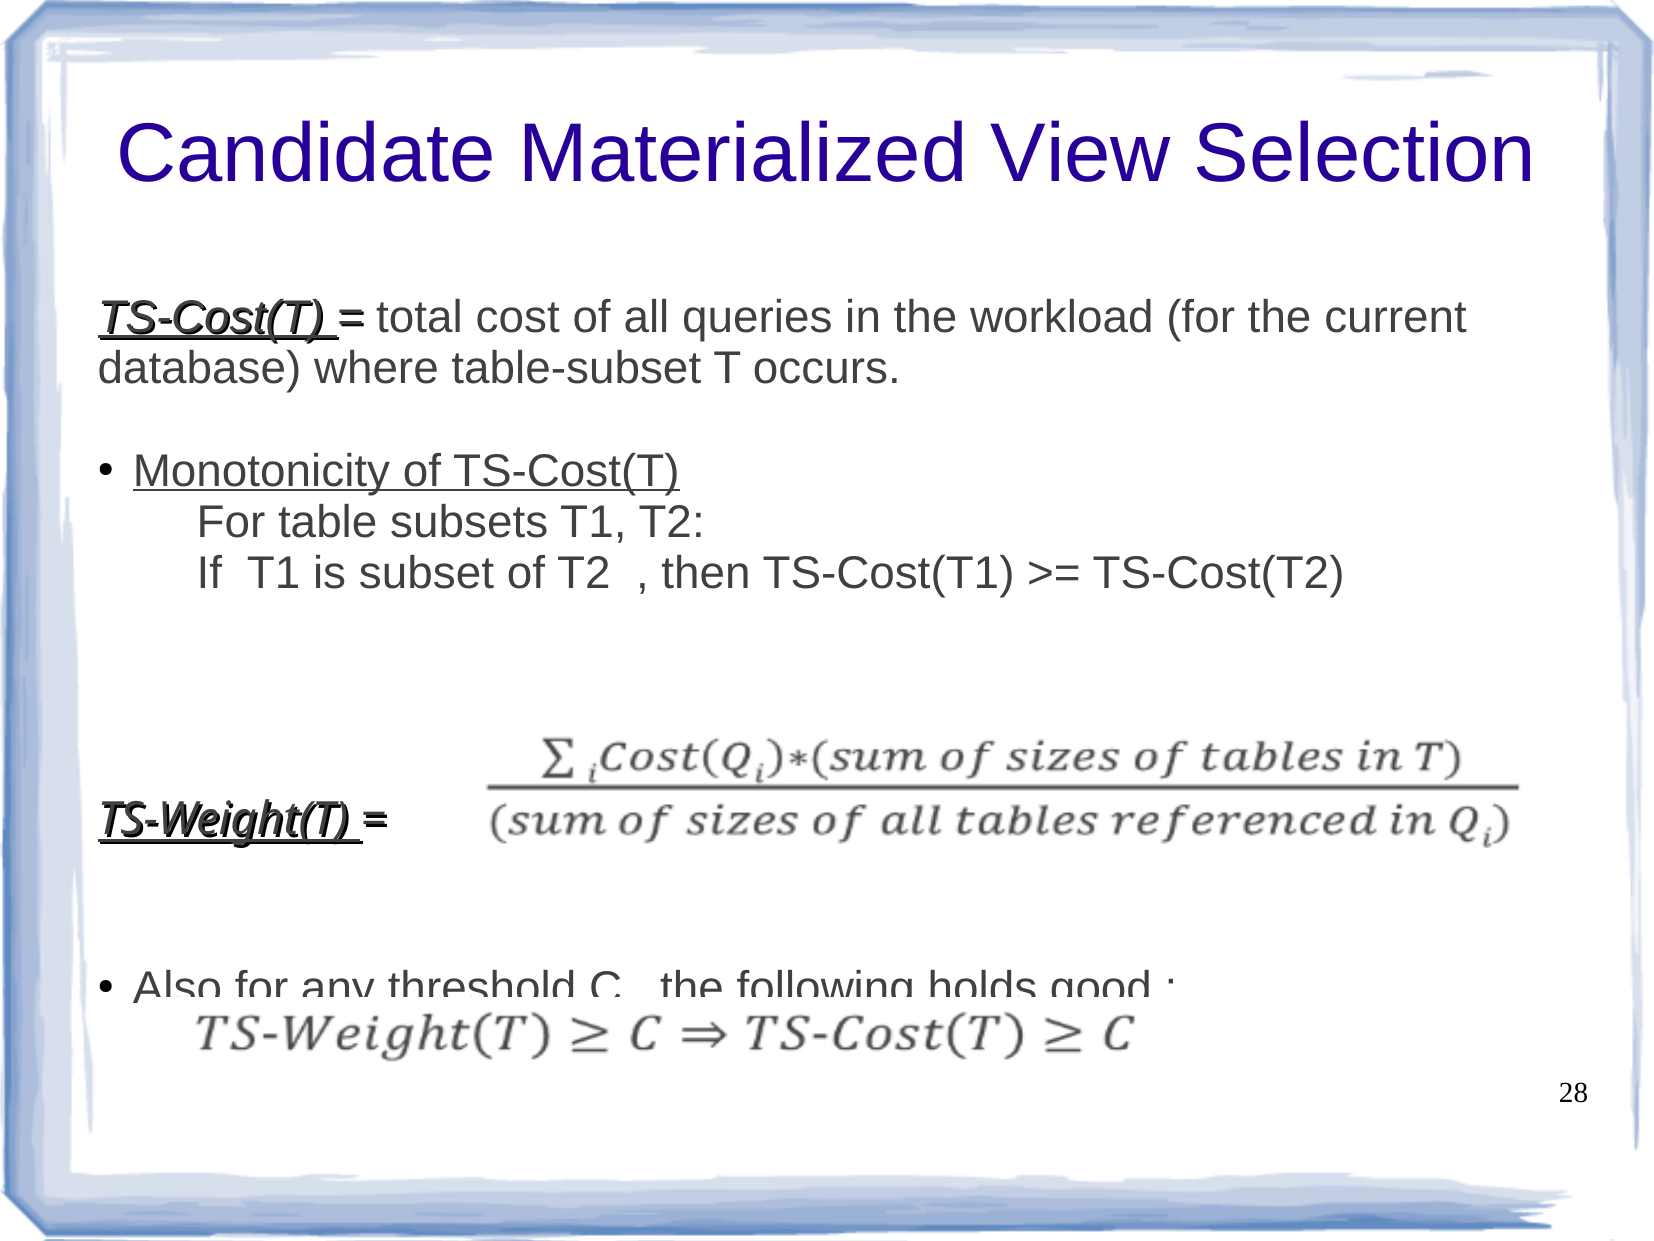

# Candidate Materialized View Selection
TS-Cost(T) = total cost of all queries in the workload (for the current database) where table-subset T occurs.
Monotonicity of TS-Cost(T)
 For table subsets T1, T2:
 If T1 is subset of T2 , then TS-Cost(T1) >= TS-Cost(T2)
TS-Weight(T) =
Also for any threshold C , the following holds good :
28